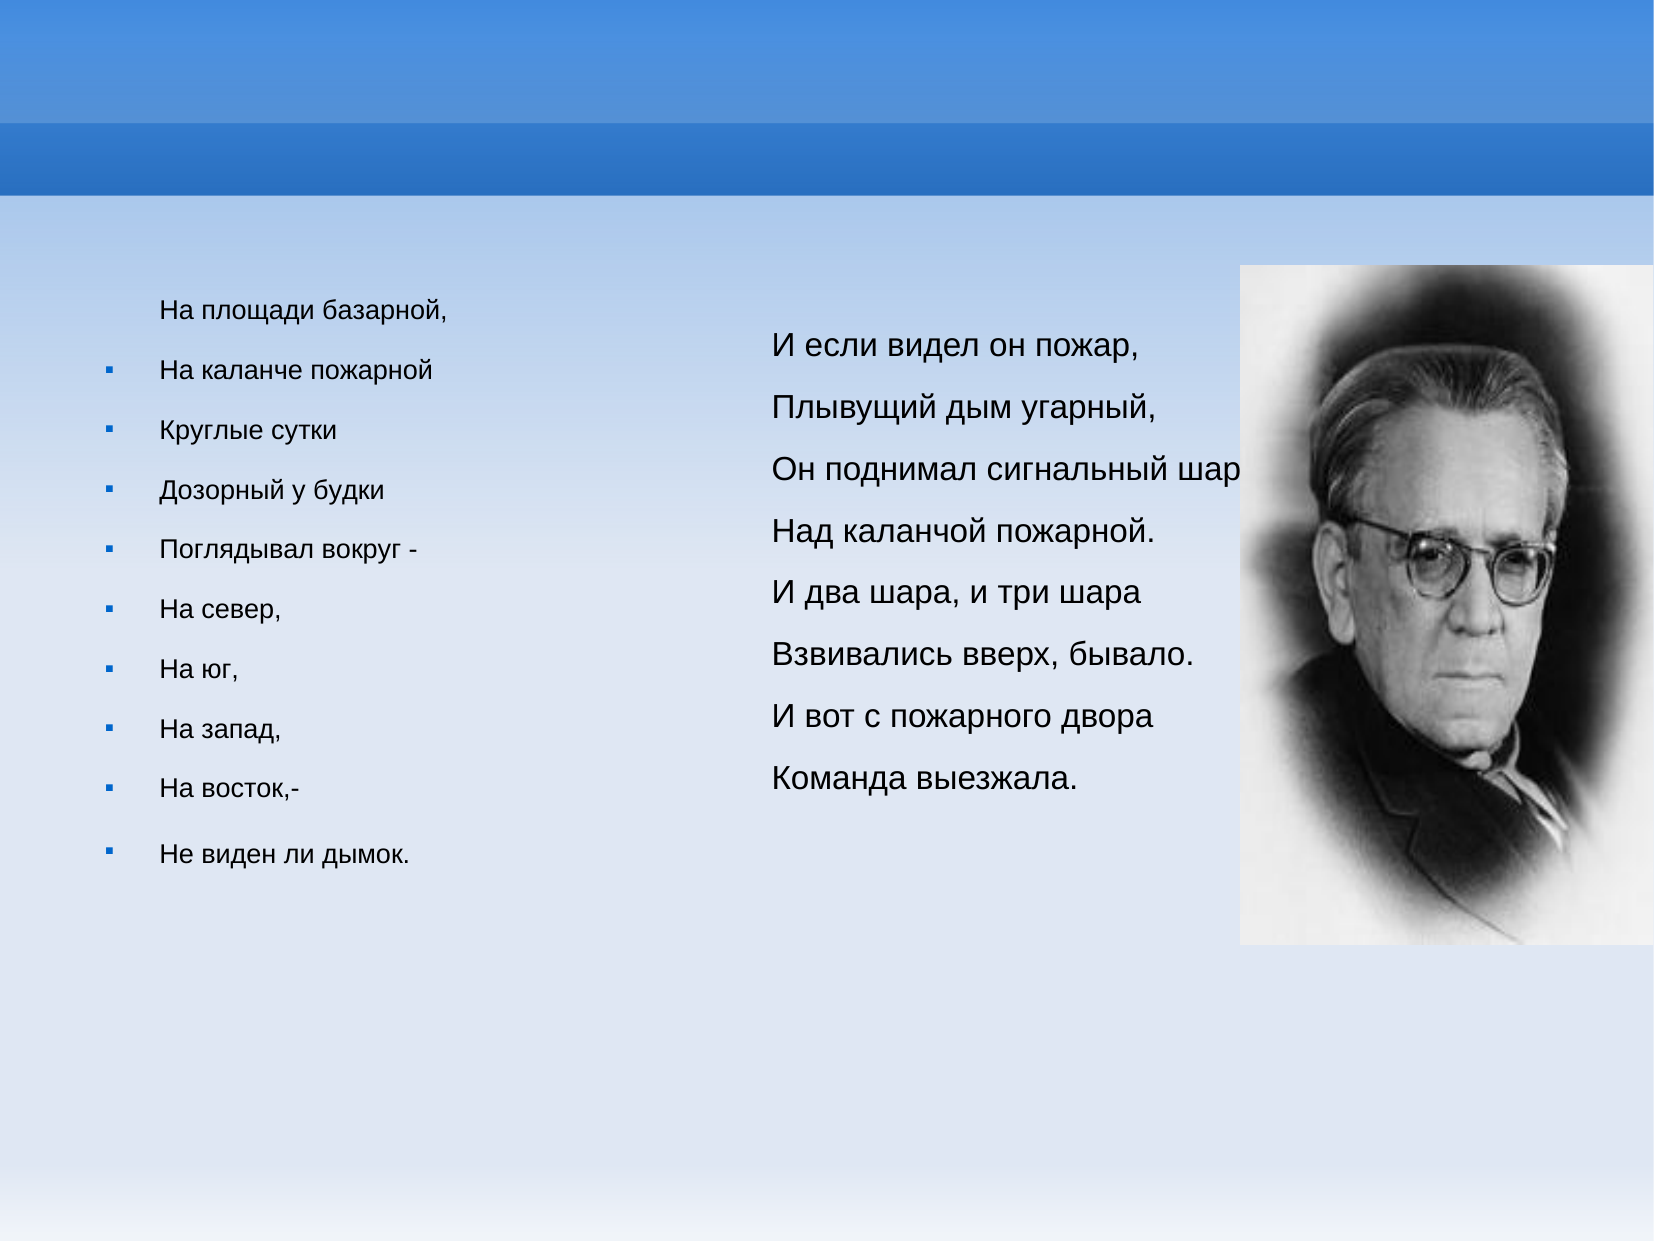

# На площади базарной,
На каланче пожарной
Круглые сутки
Дозорный у будки
Поглядывал вокруг -
На север,
На юг,
На запад,
На восток,-
Не виден ли дымок.
И если видел он пожар,
Плывущий дым угарный,
Он поднимал сигнальный шар
Над каланчой пожарной.
И два шара, и три шара
Взвивались вверх, бывало.
И вот с пожарного двора
Команда выезжала.